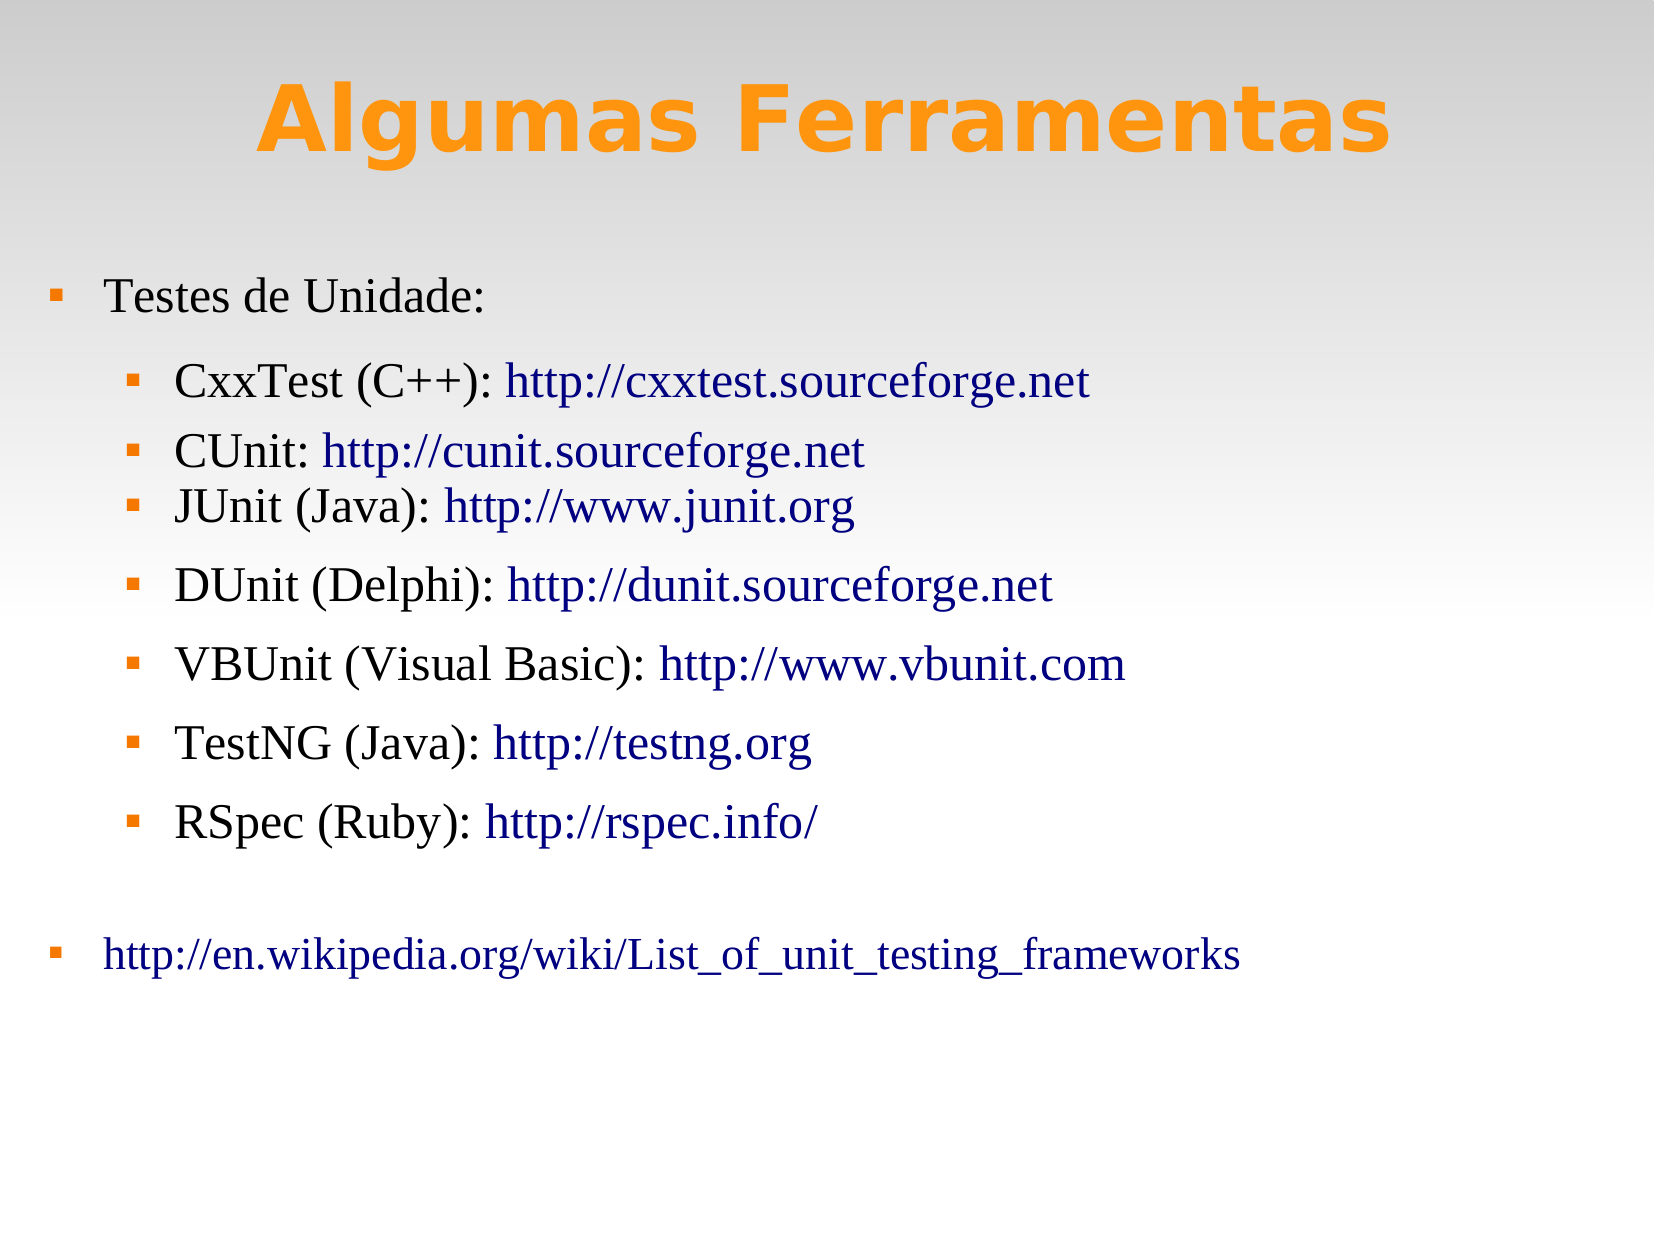

# Algumas Ferramentas
Testes de Unidade:
CxxTest (C++): http://cxxtest.sourceforge.net
CUnit: http://cunit.sourceforge.net
JUnit (Java): http://www.junit.org
DUnit (Delphi): http://dunit.sourceforge.net
VBUnit (Visual Basic): http://www.vbunit.com
TestNG (Java): http://testng.org
RSpec (Ruby): http://rspec.info/
http://en.wikipedia.org/wiki/List_of_unit_testing_frameworks